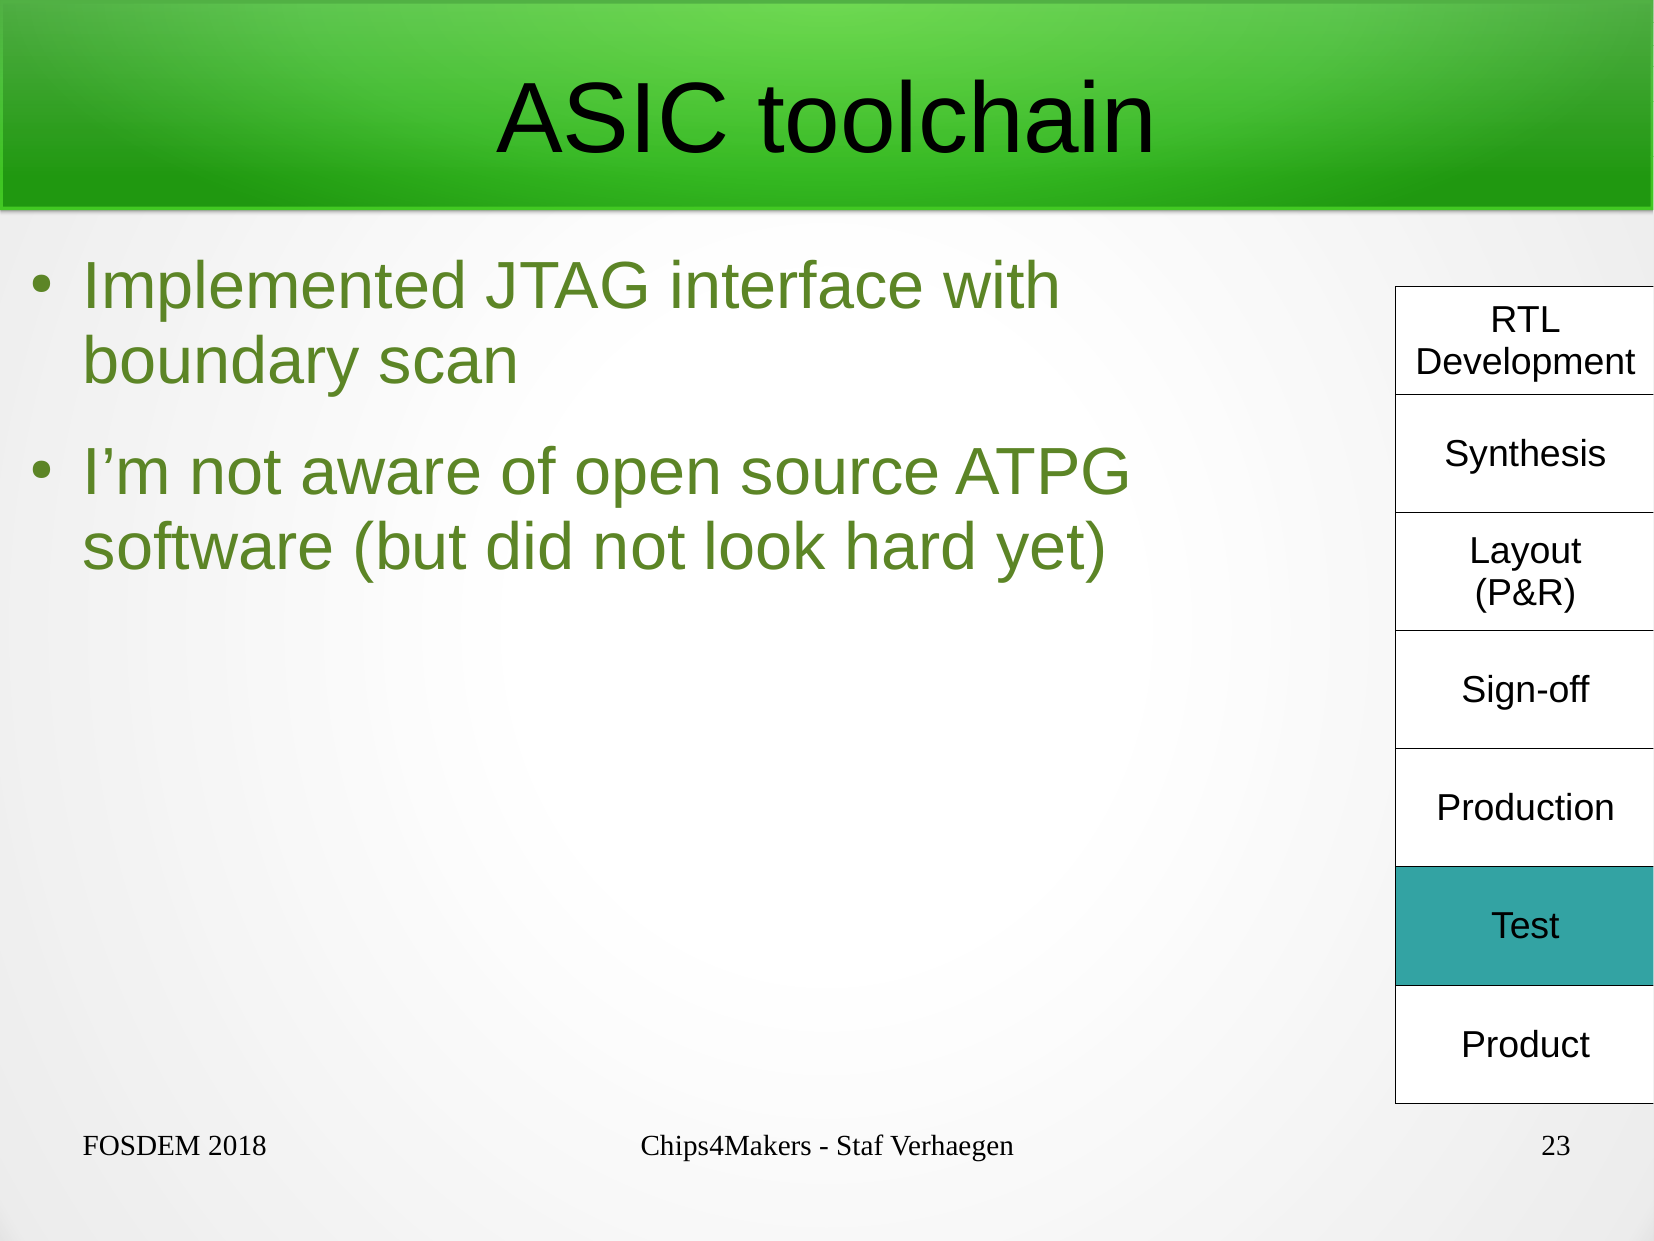

# ASIC toolchain
Implemented JTAG interface with boundary scan
I’m not aware of open source ATPG software (but did not look hard yet)
| RTL Development |
| --- |
| Synthesis |
| Layout (P&R) |
| Sign-off |
| Production |
| Test |
| Product |
FOSDEM 2018
Chips4Makers - Staf Verhaegen
23